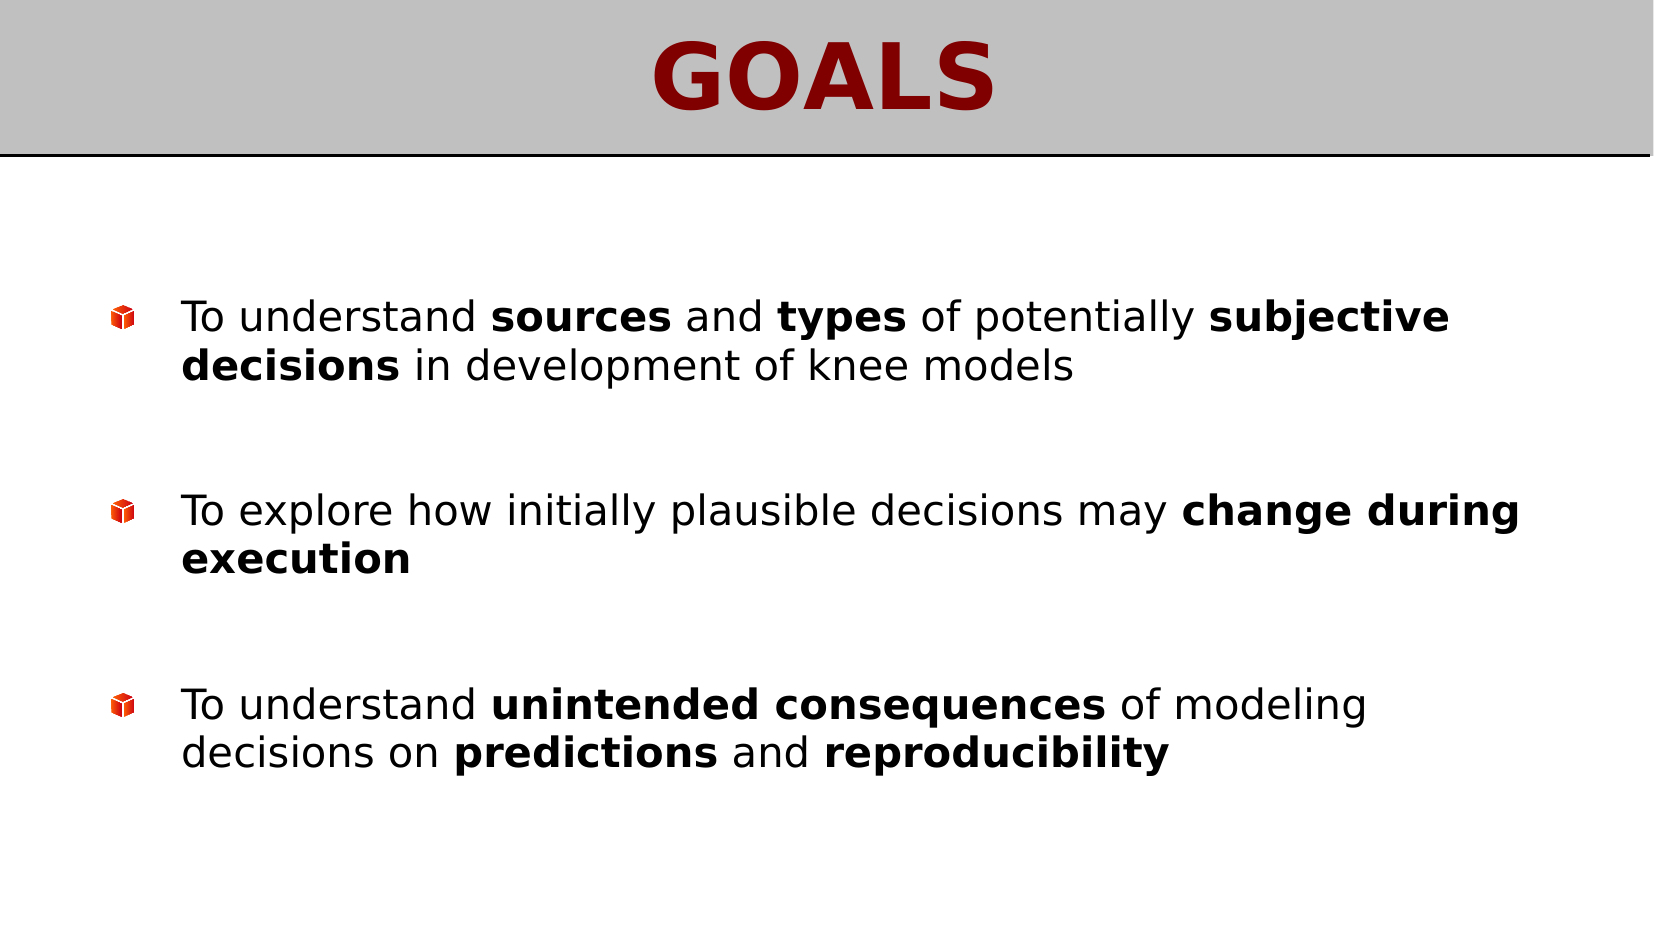

GOALS
To understand sources and types of potentially subjective decisions in development of knee models
To explore how initially plausible decisions may change during execution
To understand unintended consequences of modeling decisions on predictions and reproducibility